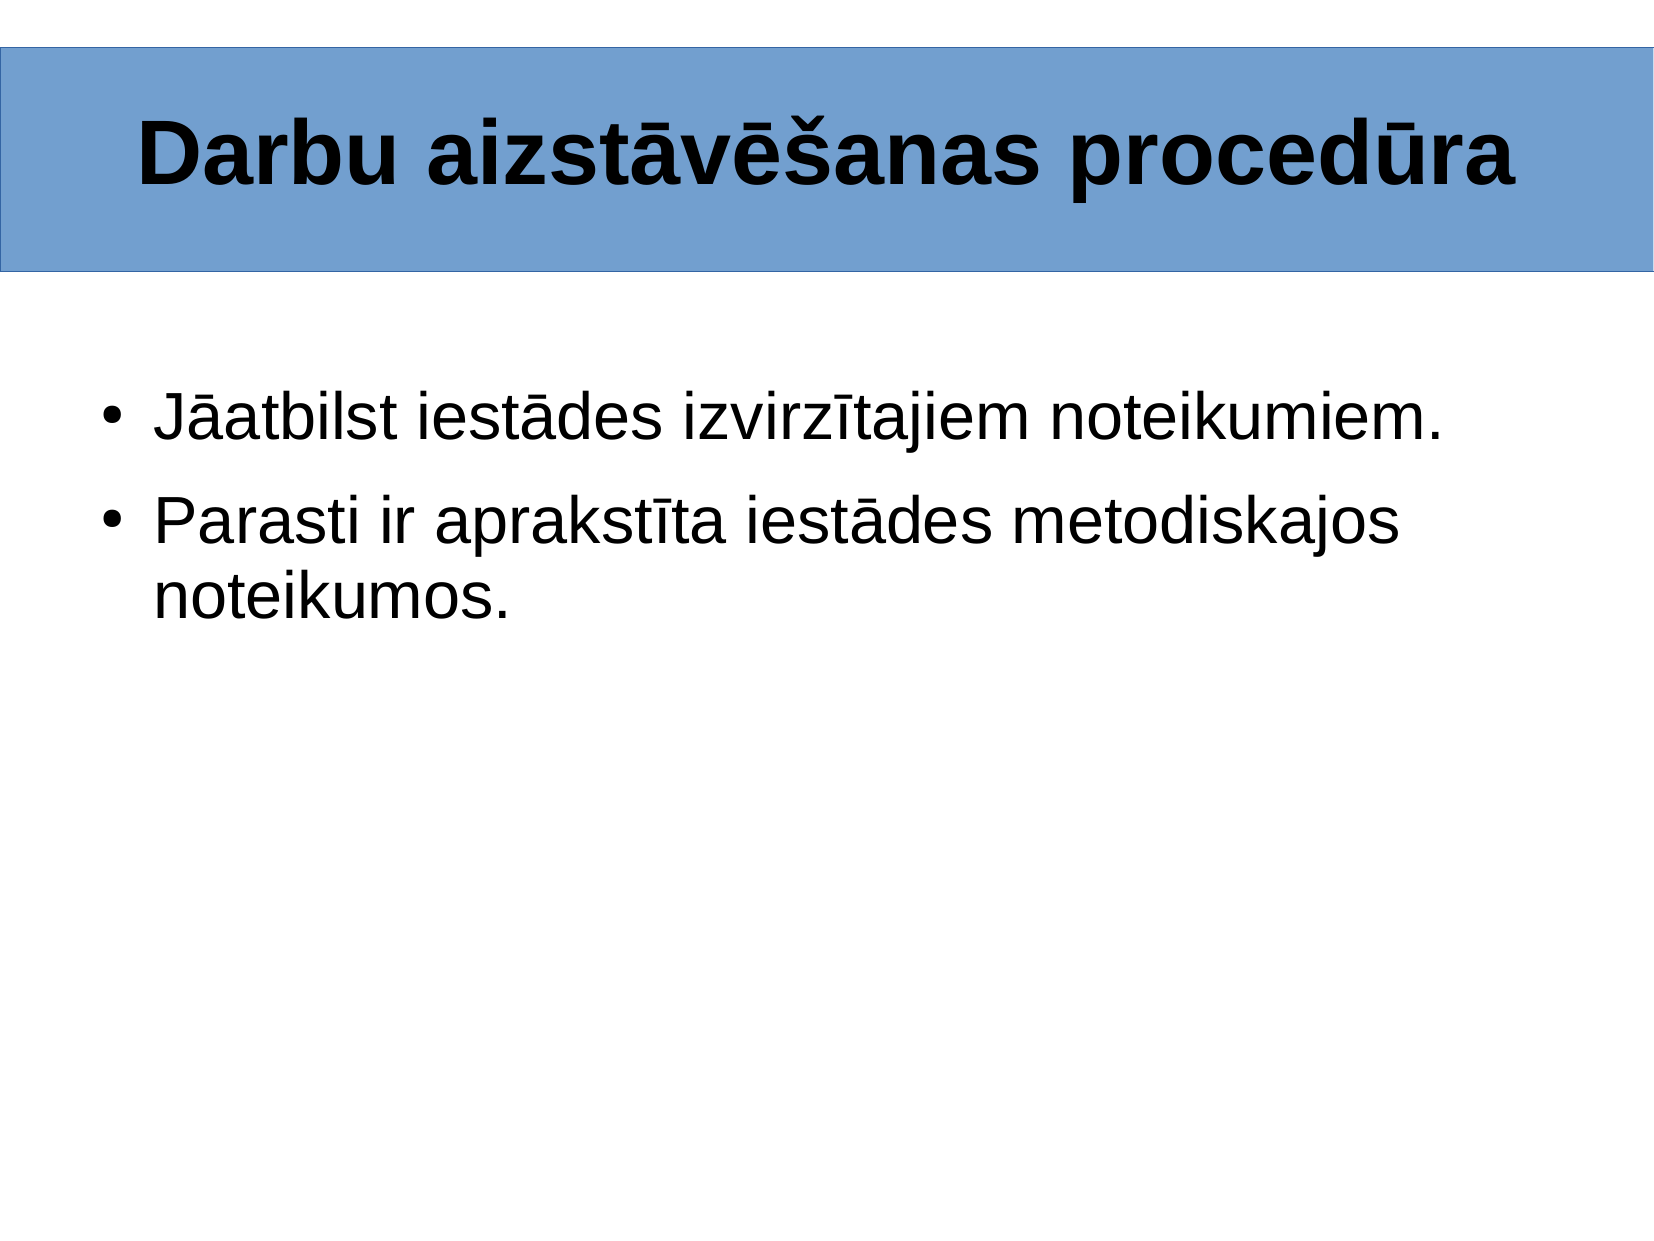

# Darbu aizstāvēšanas procedūra
Jāatbilst iestādes izvirzītajiem noteikumiem.
Parasti ir aprakstīta iestādes metodiskajos noteikumos.